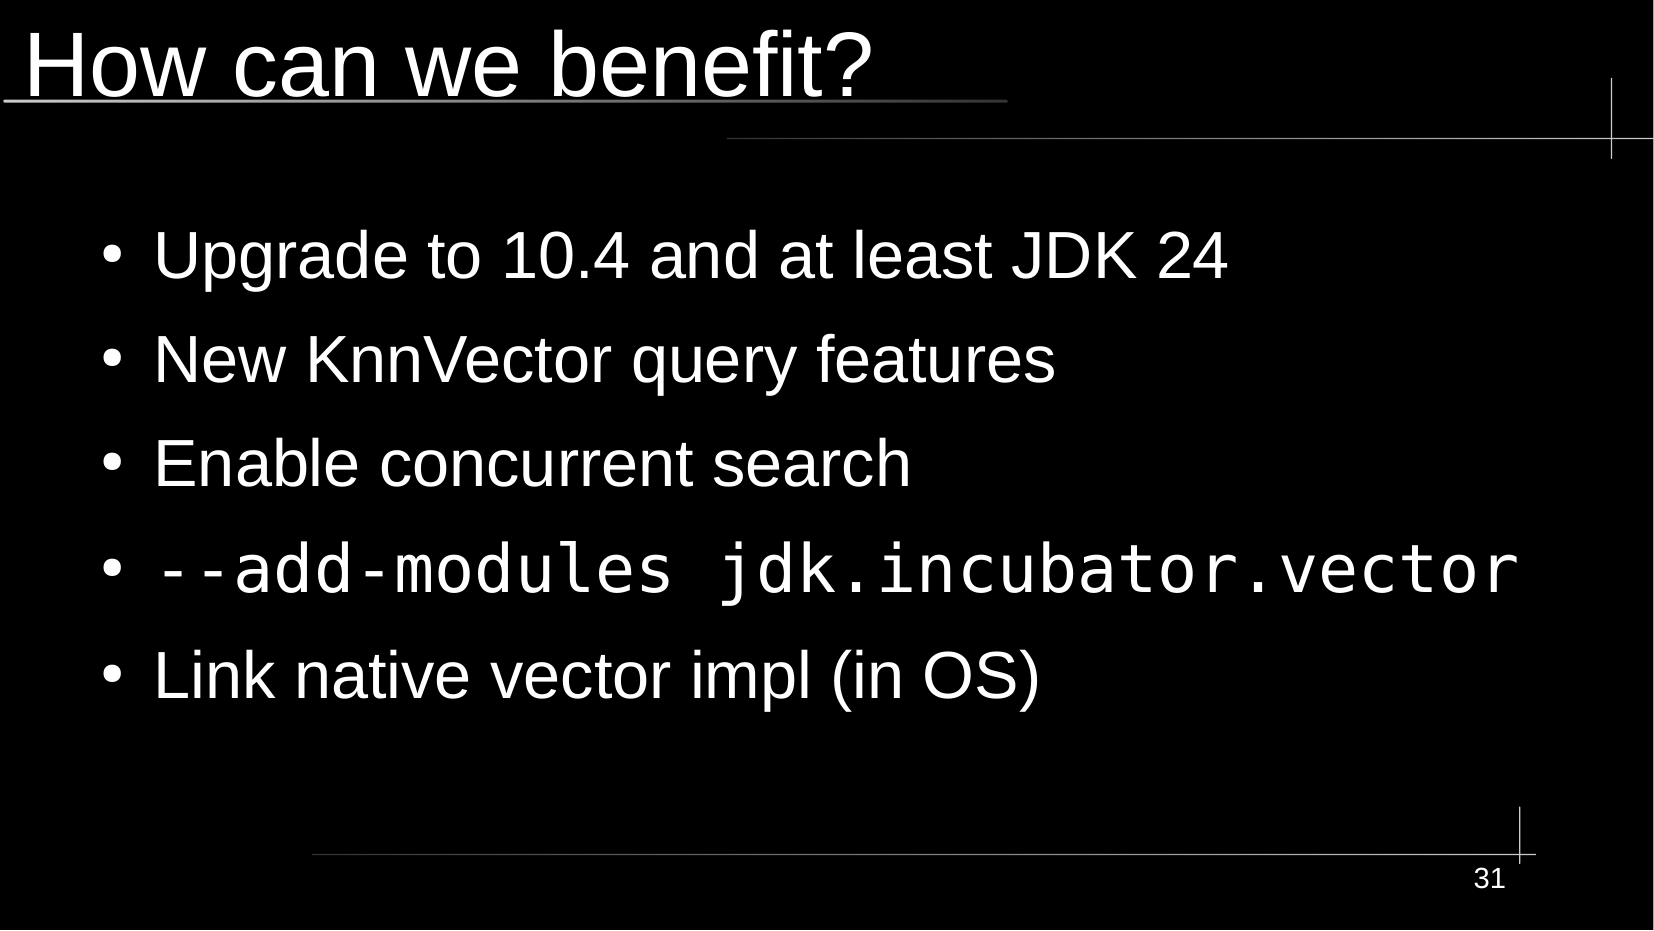

# How can we benefit?
Upgrade to 10.4 and at least JDK 24
New KnnVector query features
Enable concurrent search
--add-modules jdk.incubator.vector
Link native vector impl (in OS)
31